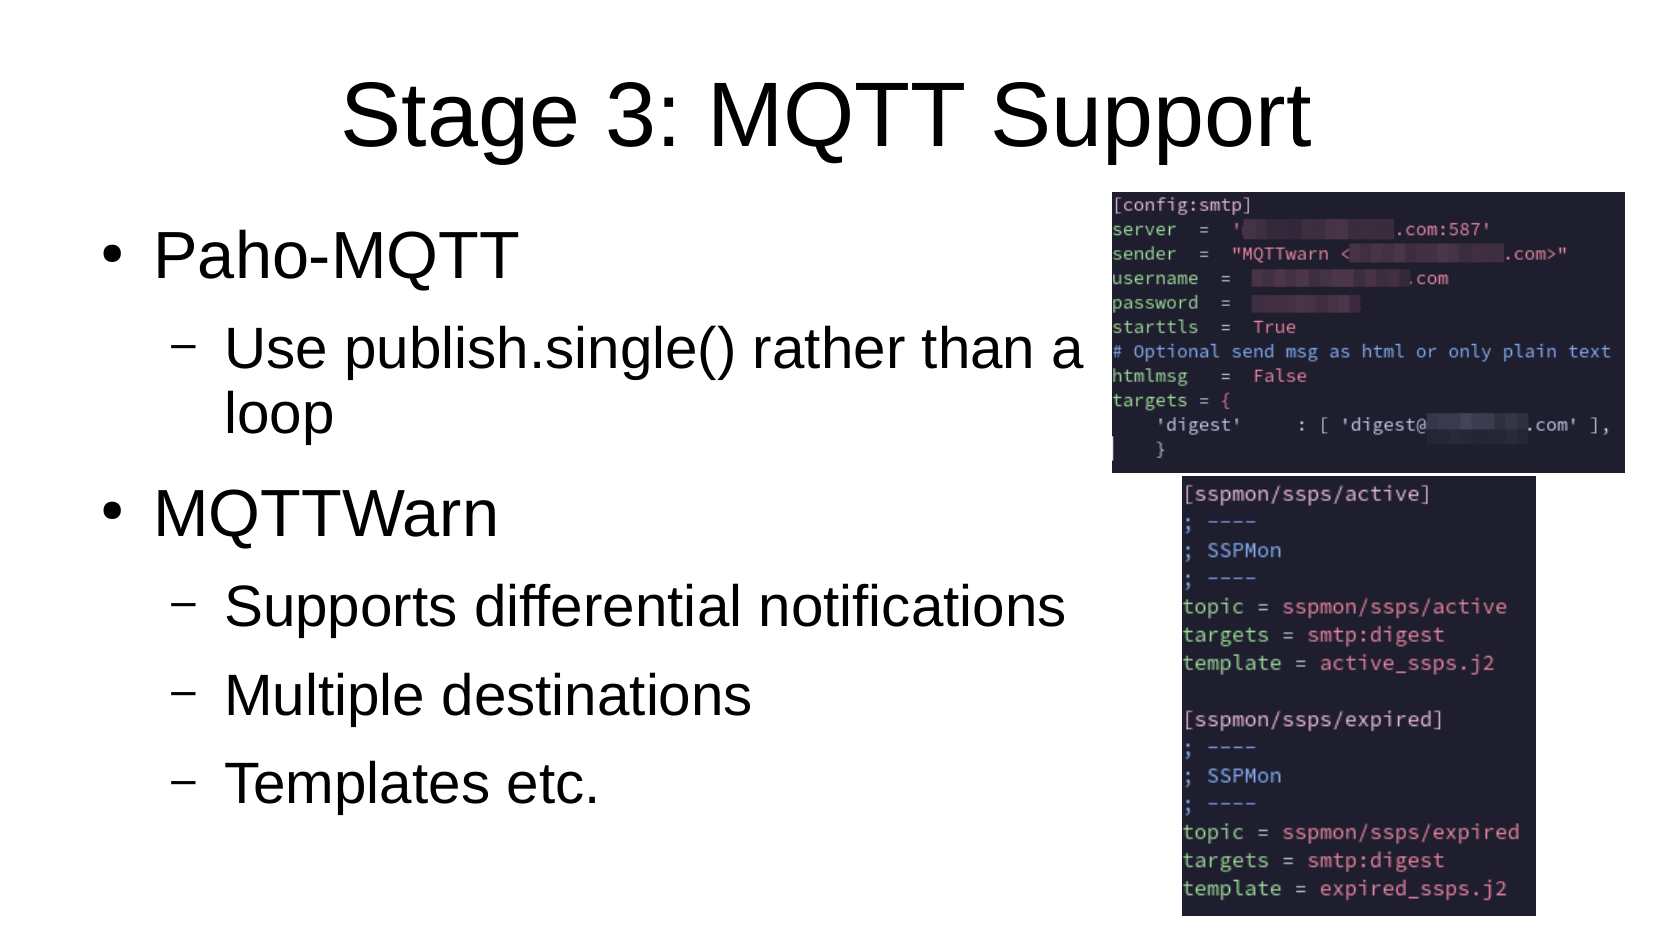

# Stage 3: MQTT Support
Paho-MQTT
Use publish.single() rather than a loop
MQTTWarn
Supports differential notifications
Multiple destinations
Templates etc.